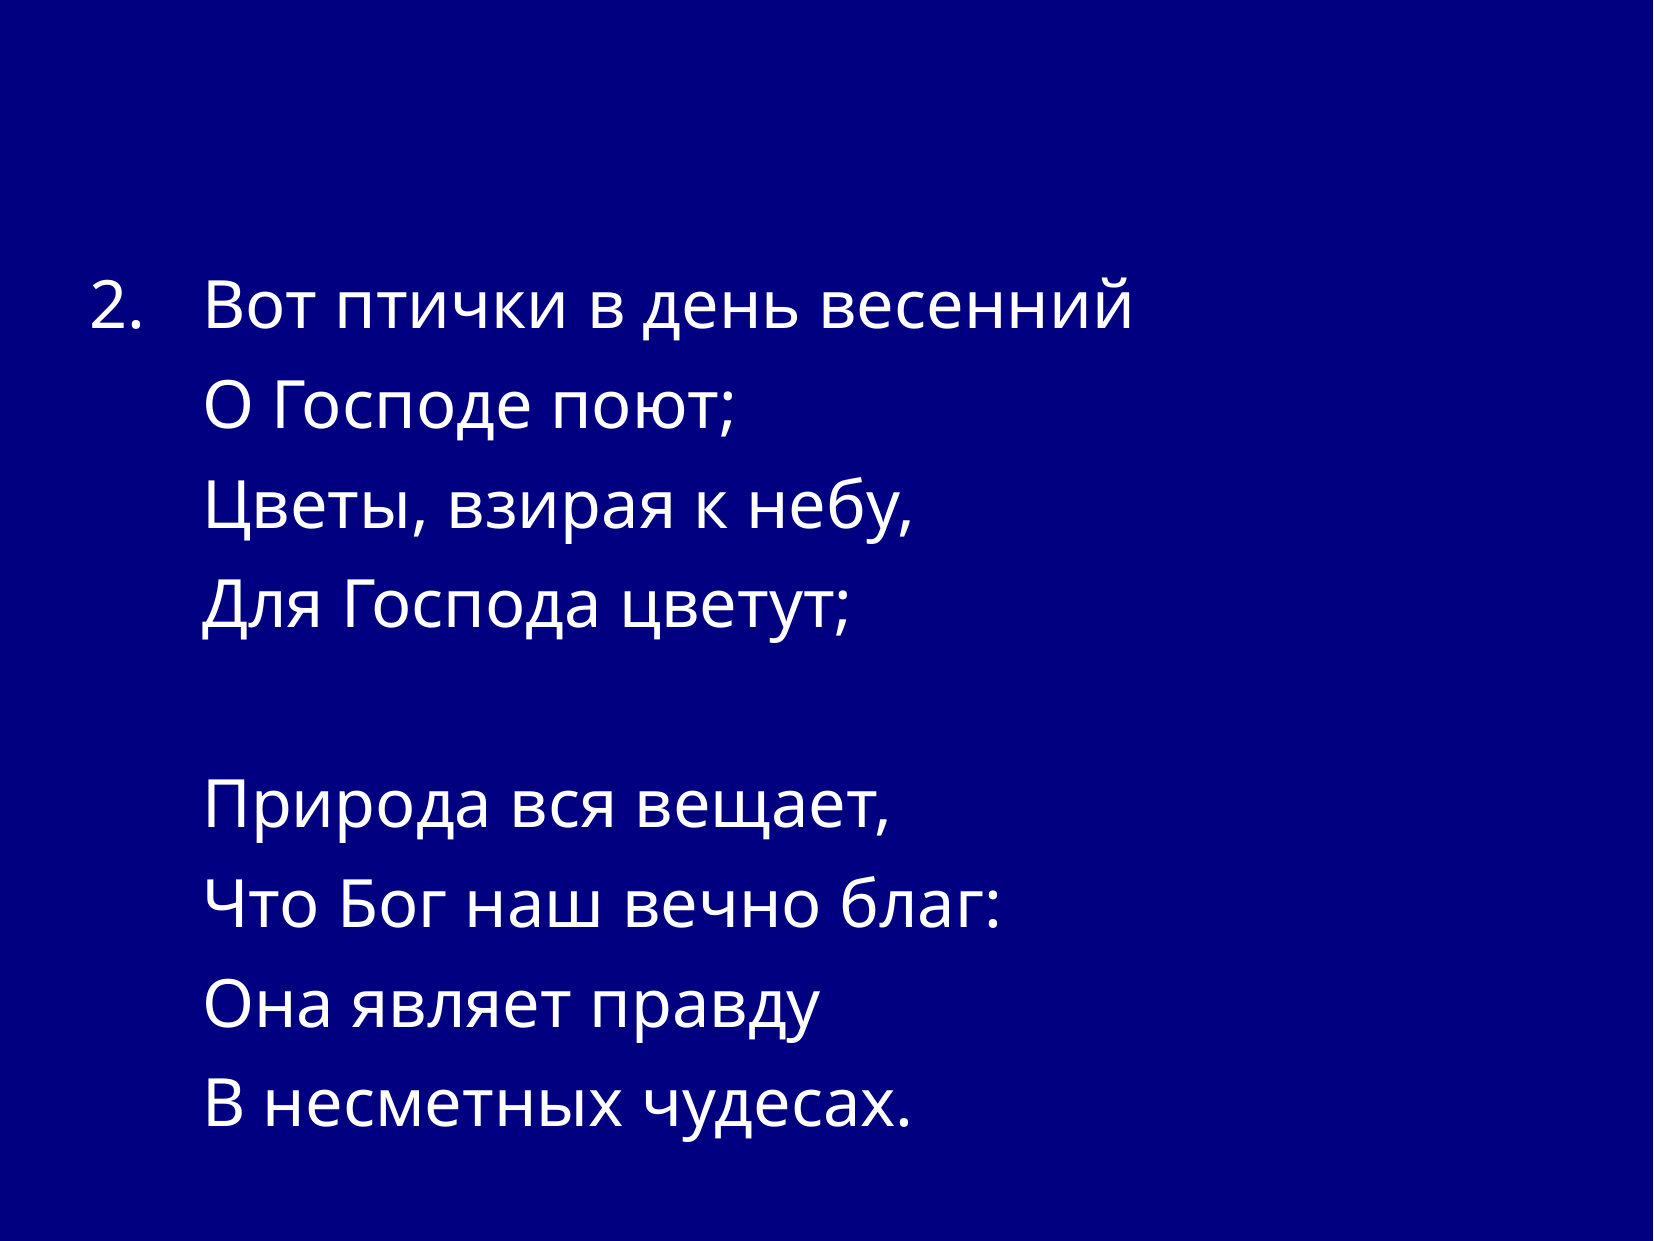

2.	Вот птички в день весенний
	О Господе поют;
	Цветы, взирая к небу,
	Для Господа цветут;
	Природа вся вещает,
	Что Бог наш вечно благ:
	Она являет правду
	В несметных чудесах.